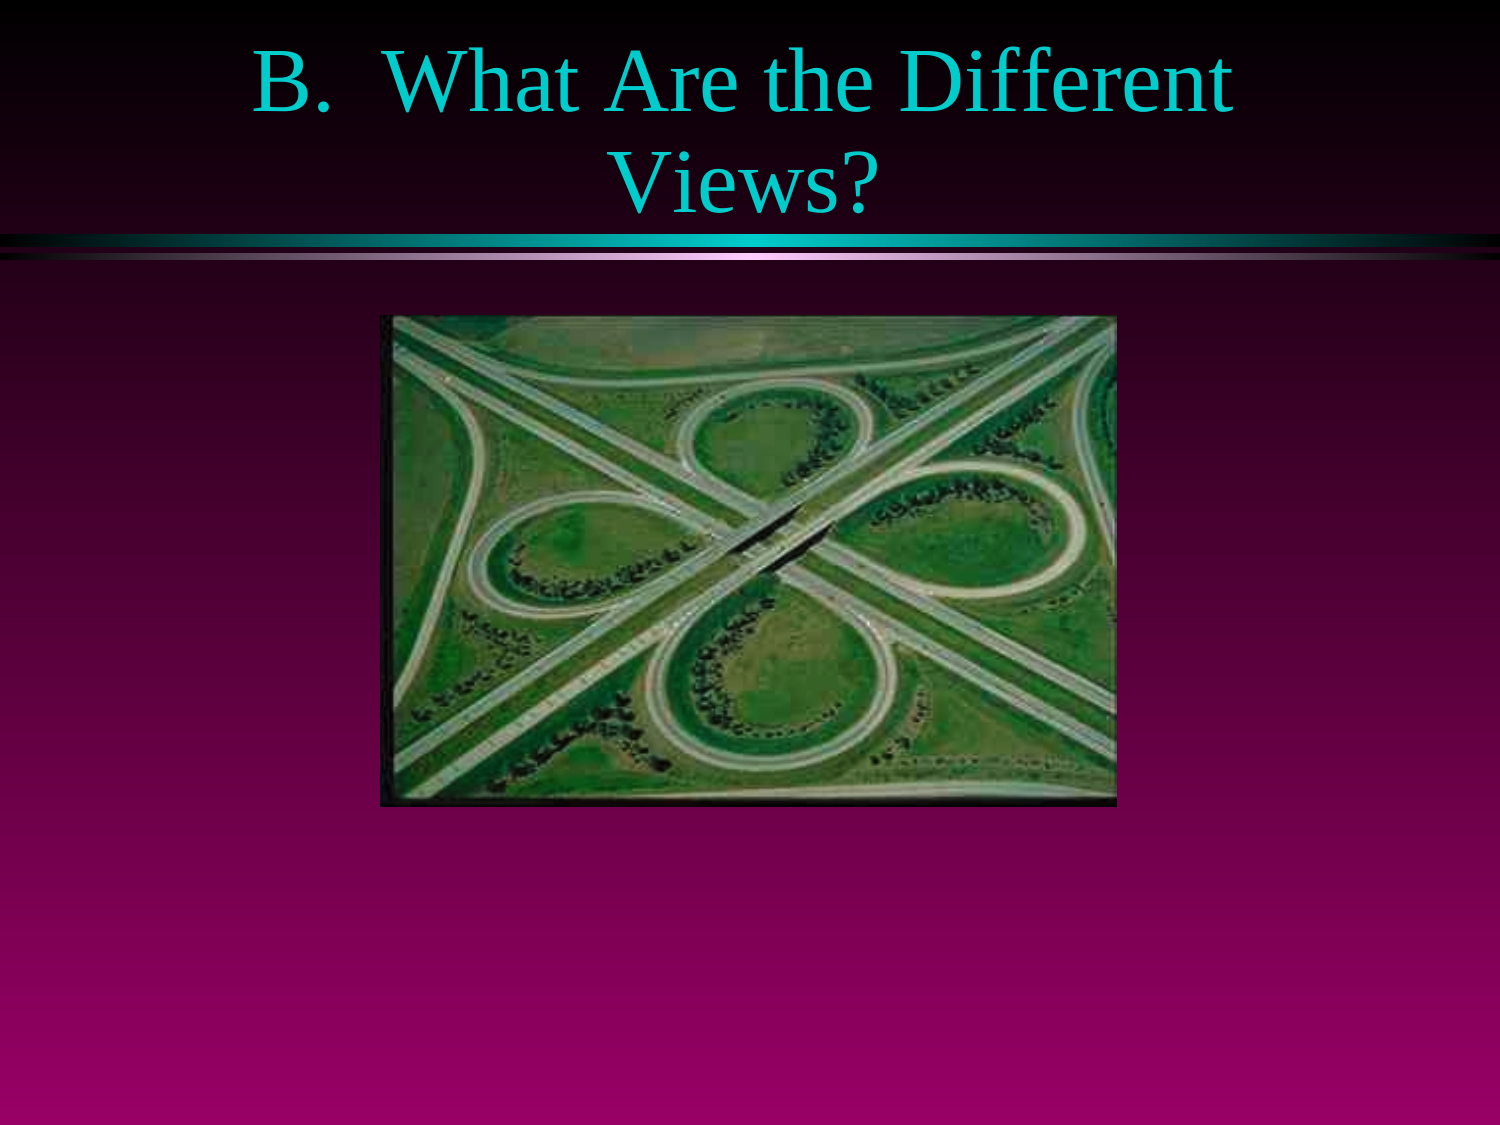

# B. What Are the Different Views?